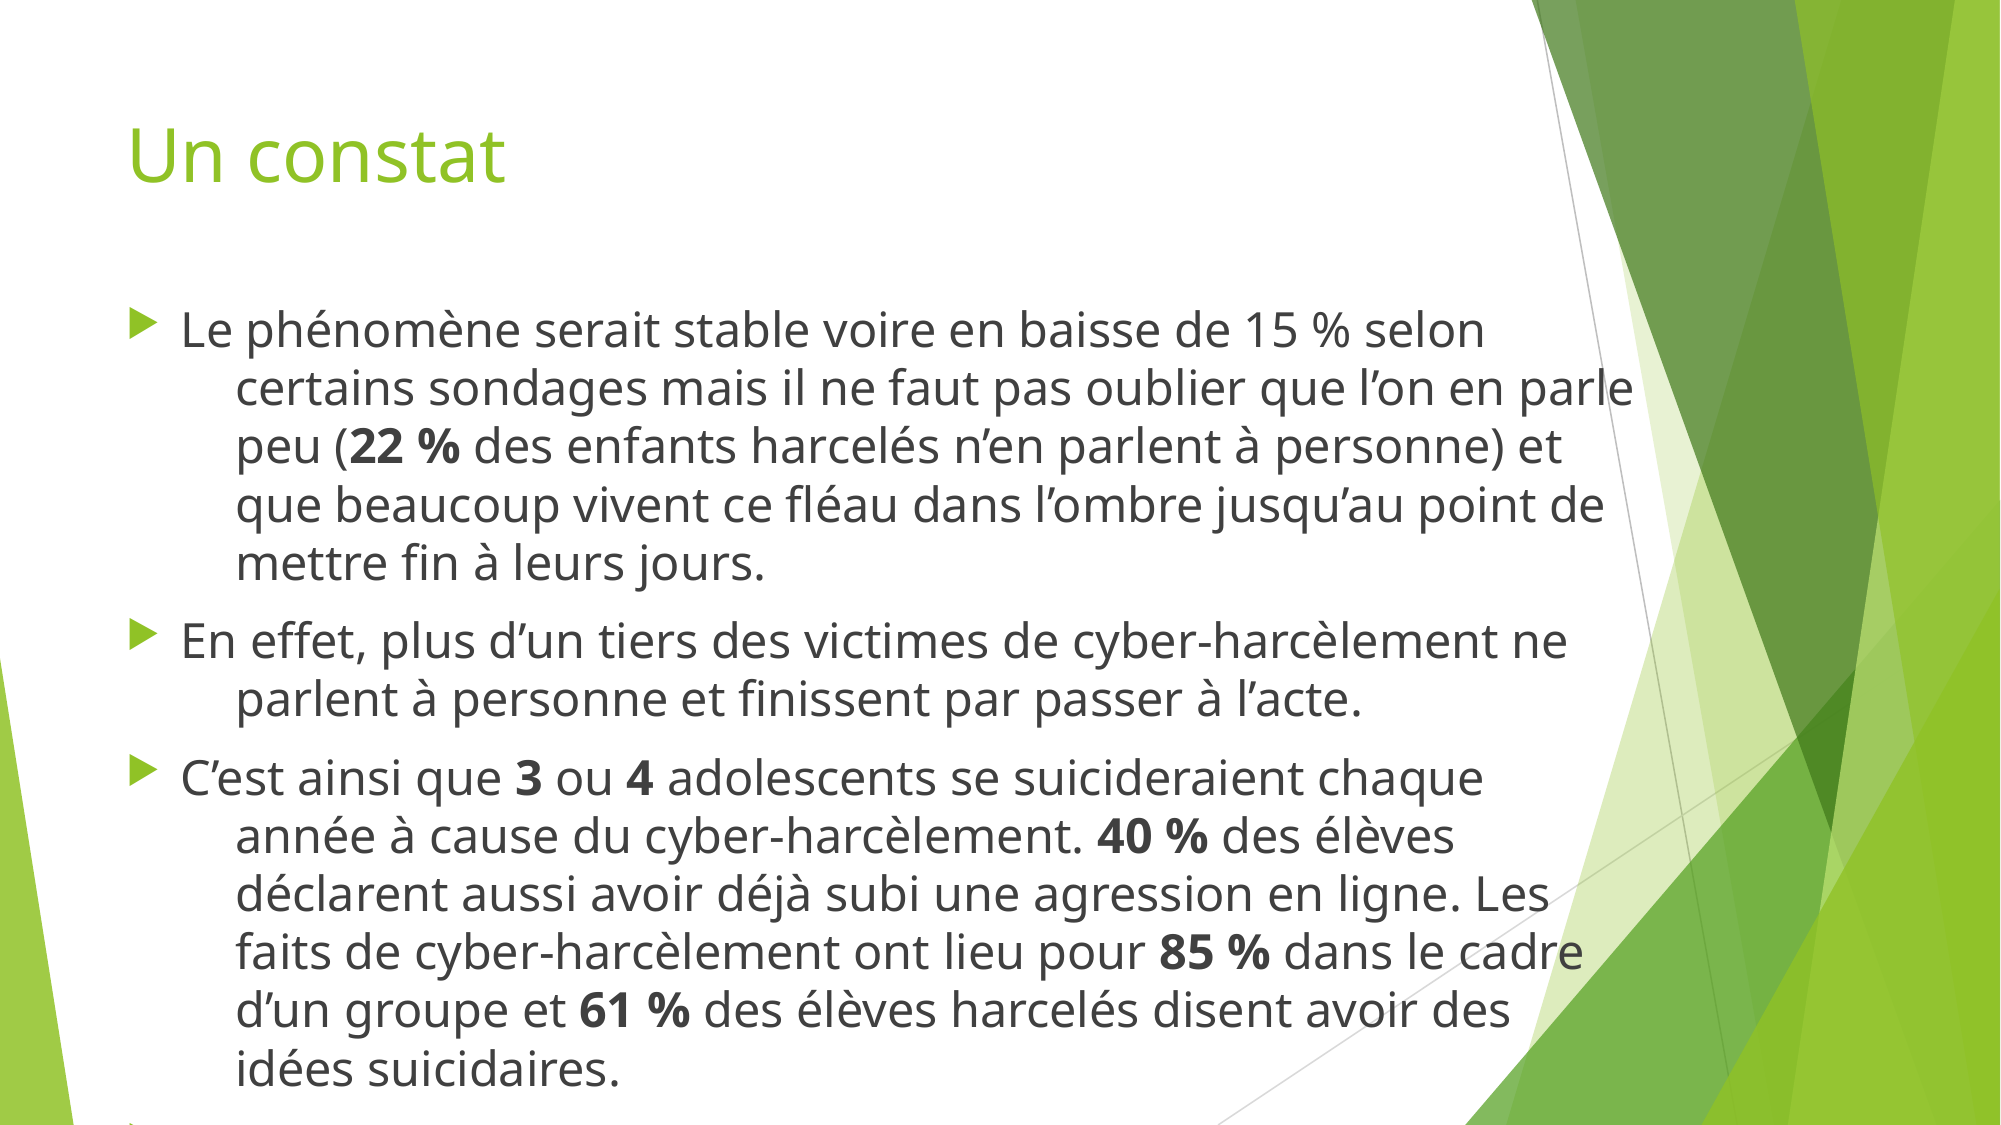

# Un constat
Le phénomène serait stable voire en baisse de 15 % selon certains sondages mais il ne faut pas oublier que l’on en parle peu (22 % des enfants harcelés n’en parlent à personne) et que beaucoup vivent ce fléau dans l’ombre jusqu’au point de mettre fin à leurs jours.
En effet, plus d’un tiers des victimes de cyber-harcèlement ne parlent à personne et finissent par passer à l’acte.
C’est ainsi que 3 ou 4 adolescents se suicideraient chaque année à cause du cyber-harcèlement. 40 % des élèves déclarent aussi avoir déjà subi une agression en ligne. Les faits de cyber-harcèlement ont lieu pour 85 % dans le cadre d’un groupe et 61 % des élèves harcelés disent avoir des idées suicidaires.